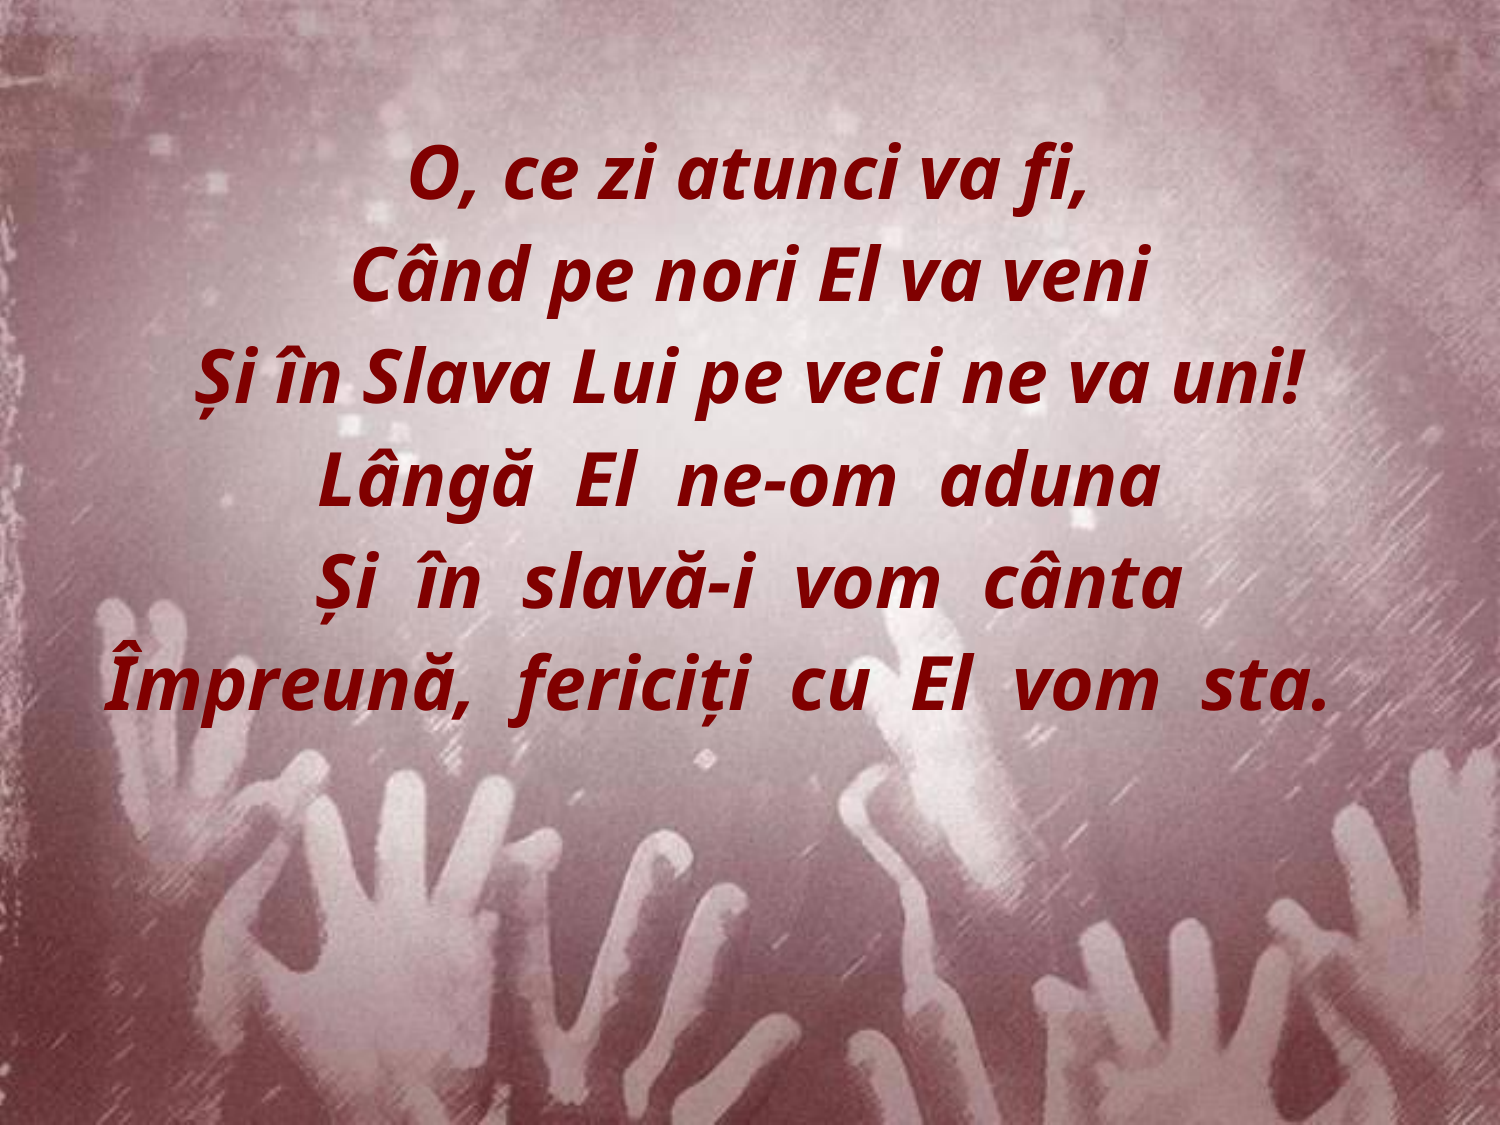

# O, ce zi atunci va fi, Când pe nori El va veni Şi în Slava Lui pe veci ne va uni! Lângă El ne-om aduna Și în slavă-i vom cânta Împreună, fericiţi cu El vom sta.